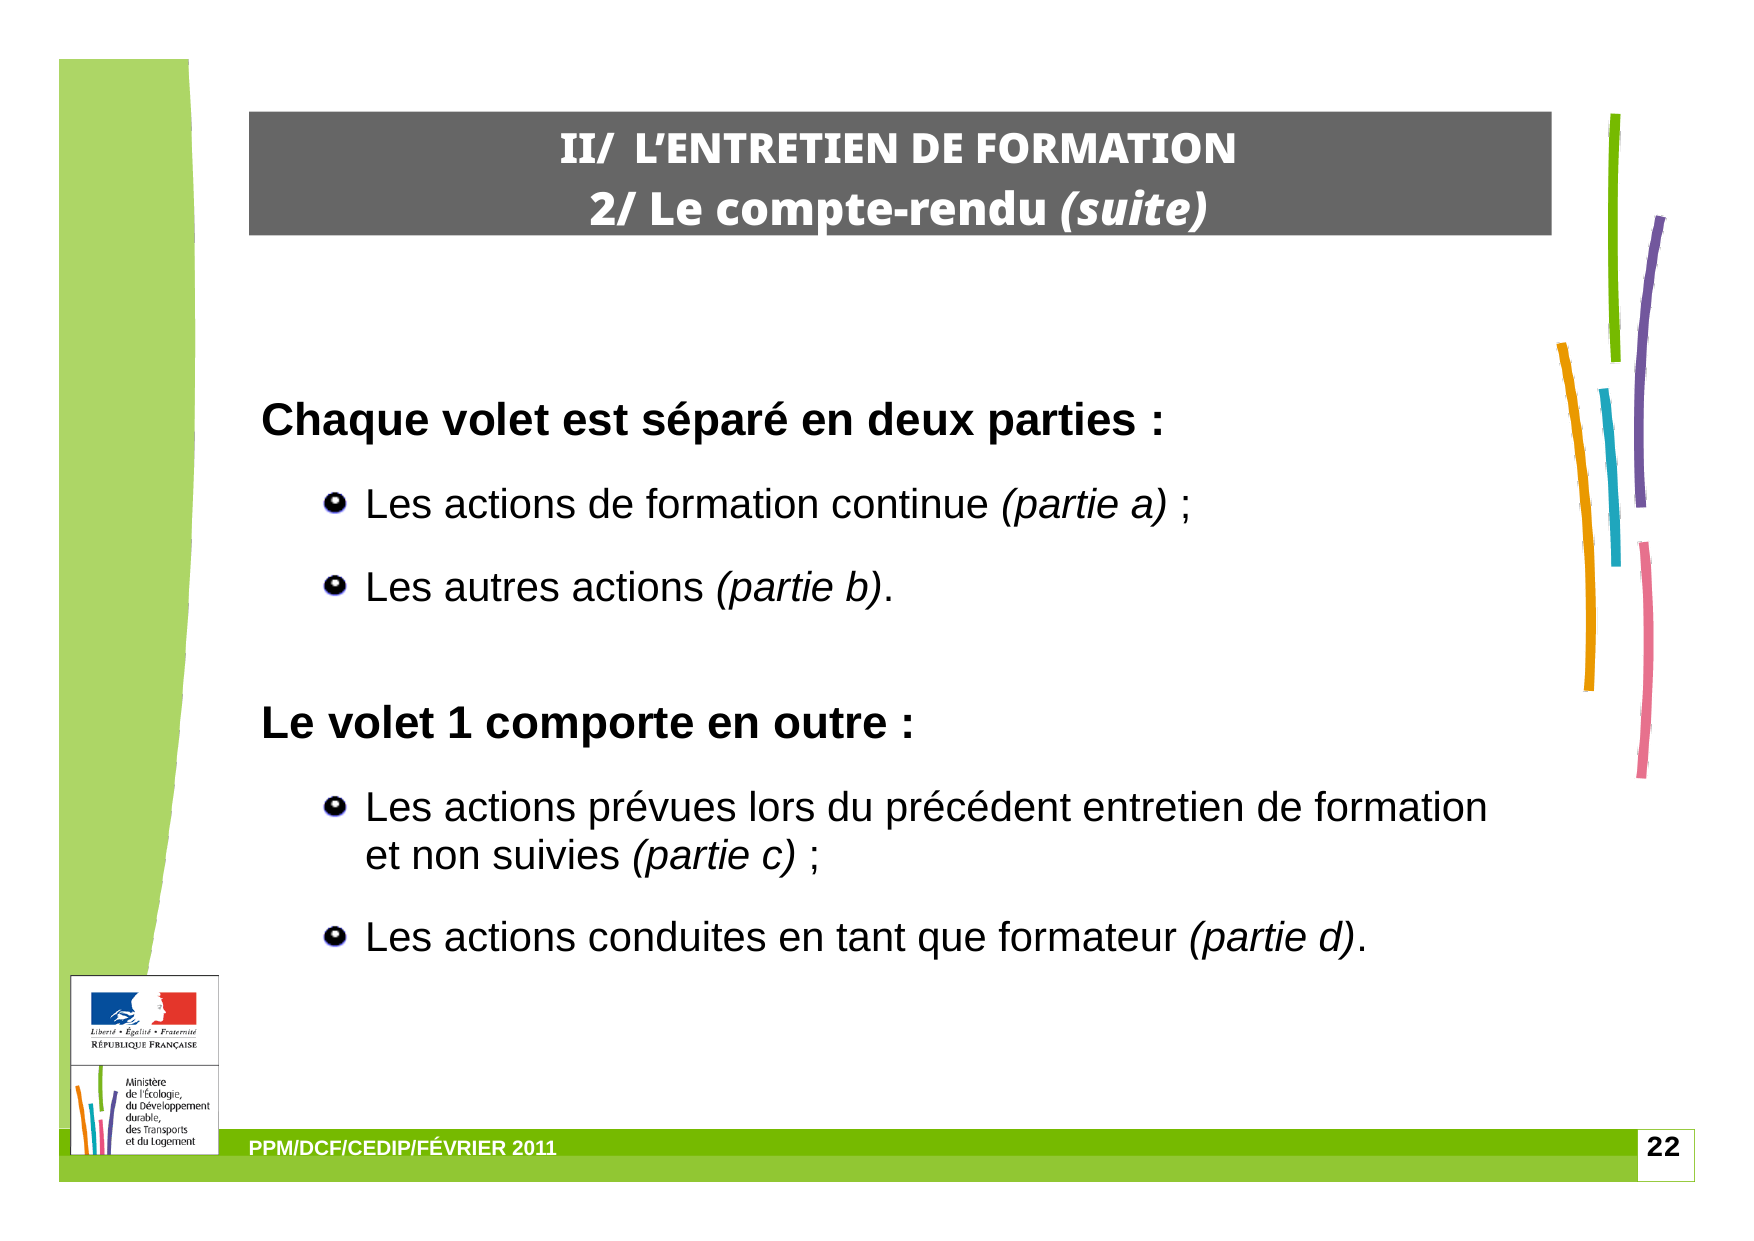

II/	L’ENTRETIEN DE FORMATION
2/ Le compte-rendu (suite)
Chaque volet est séparé en deux parties :
Les actions de formation continue (partie a) ;
Les autres actions (partie b).
Le volet 1 comporte en outre :
Les actions prévues lors du précédent entretien de formation et non suivies (partie c) ;
Les actions conduites en tant que formateur (partie d).
PPM/DCF/CEDIP/FÉVRIER 2011
22